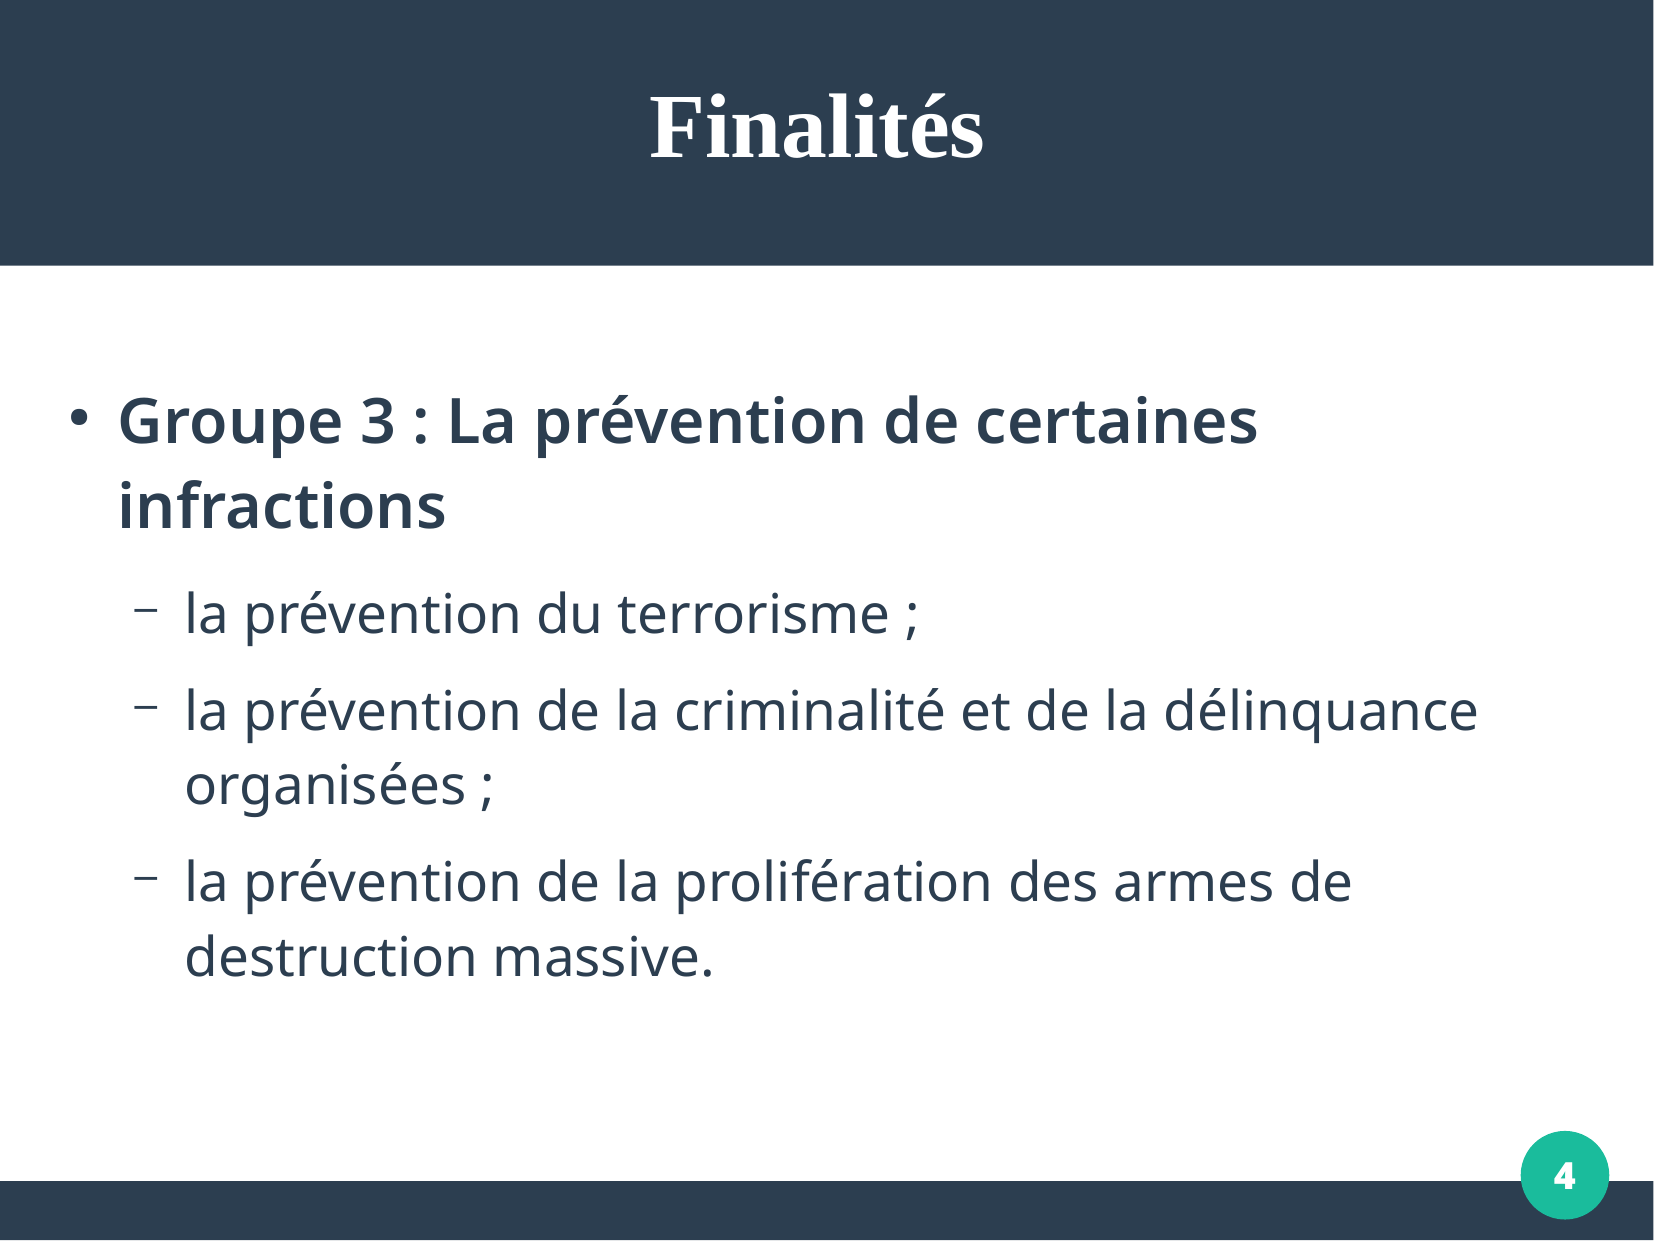

# Finalités
Groupe 3 : La prévention de certaines infractions
la prévention du terrorisme ;
la prévention de la criminalité et de la délinquance organisées ;
la prévention de la prolifération des armes de destruction massive.
4